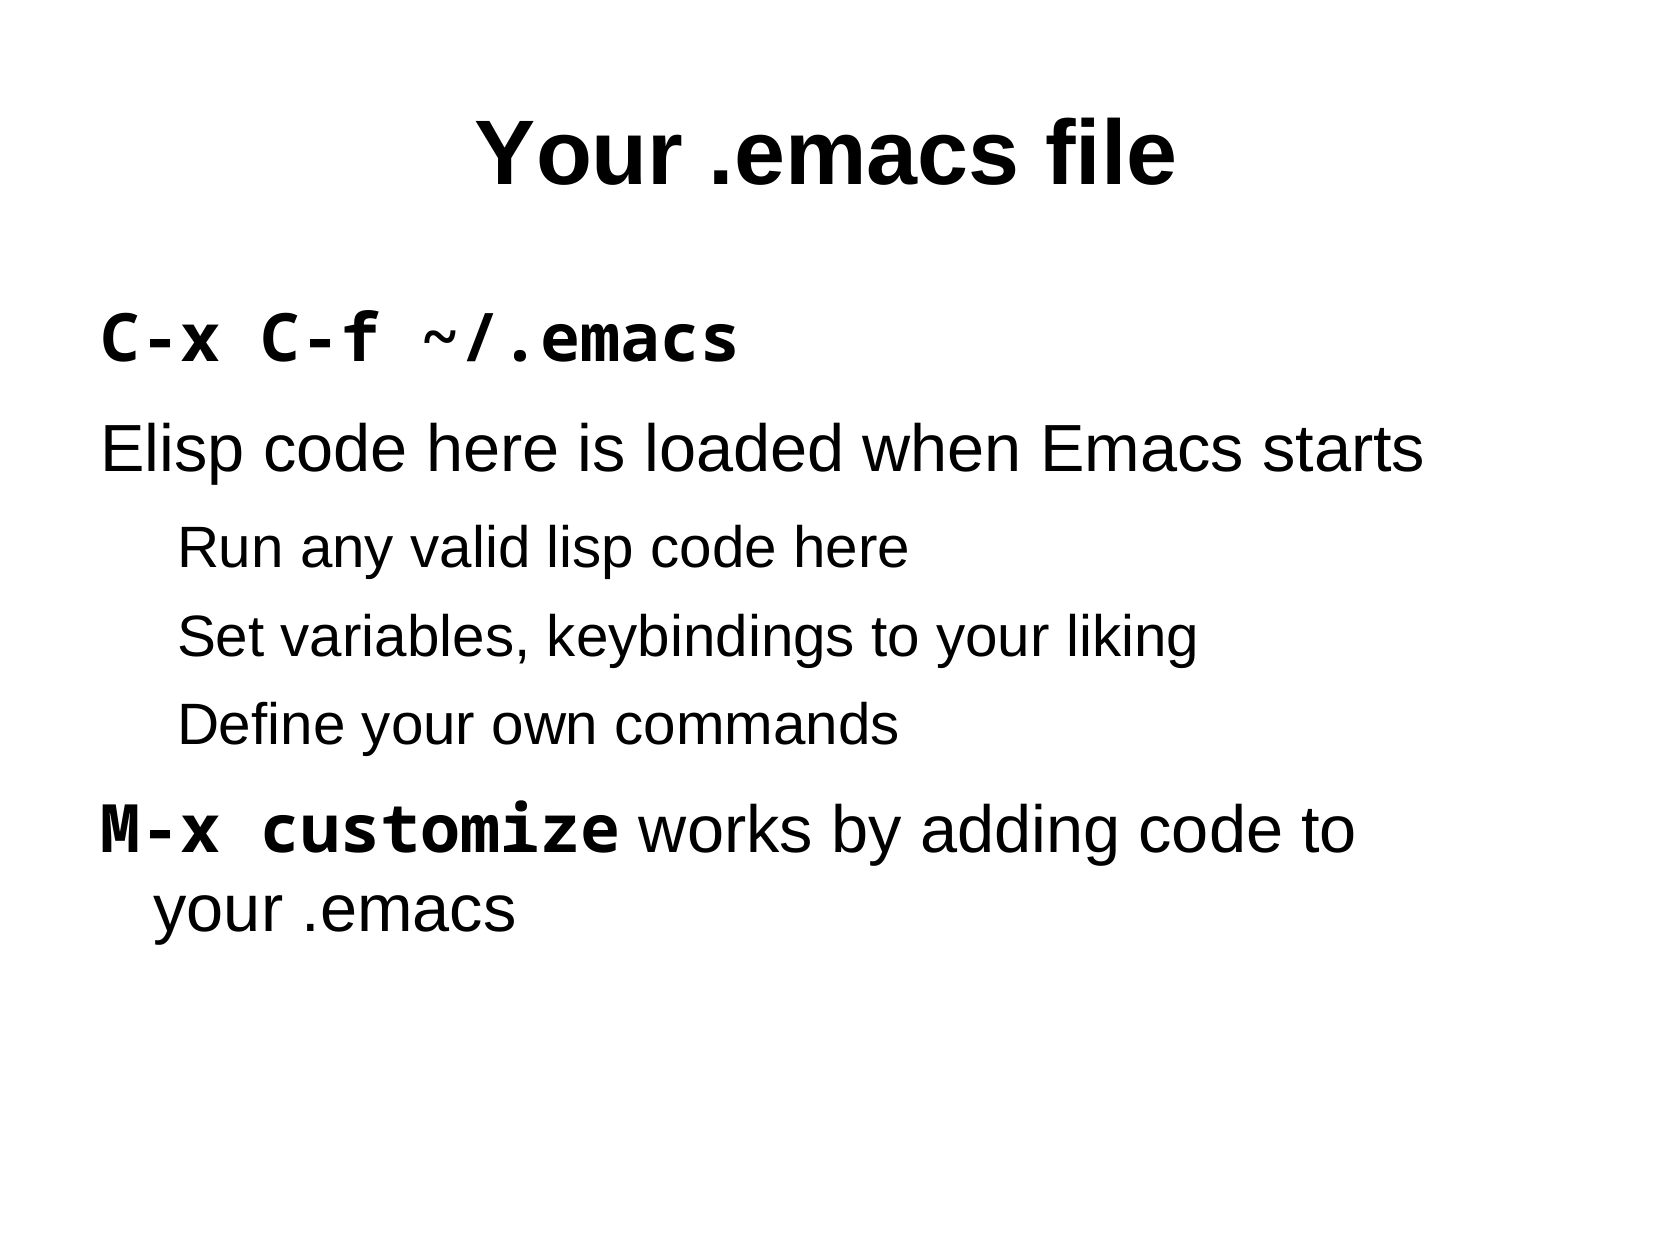

# Your .emacs file
C-x C-f ~/.emacs
Elisp code here is loaded when Emacs starts
Run any valid lisp code here
Set variables, keybindings to your liking
Define your own commands
M-x customize works by adding code to your .emacs